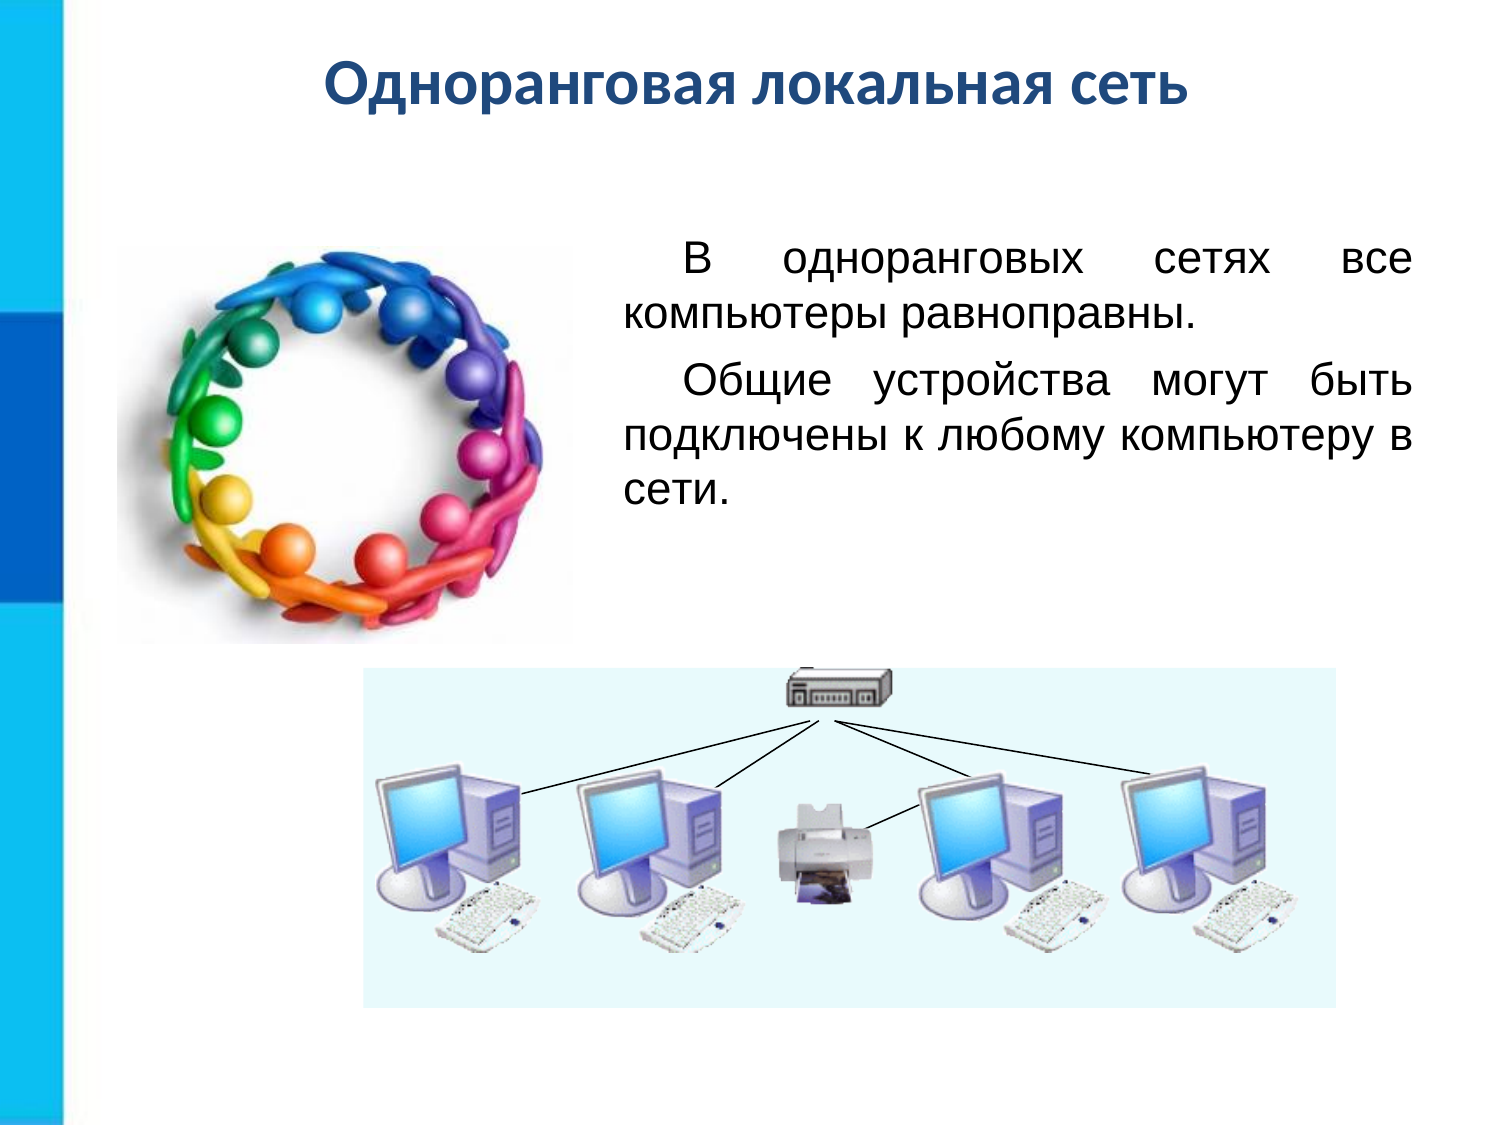

Одноранговая локальная сеть
В одноранговых сетях все компьютеры равноправны.
Общие устройства могут быть подключены к любому компьютеру в сети.